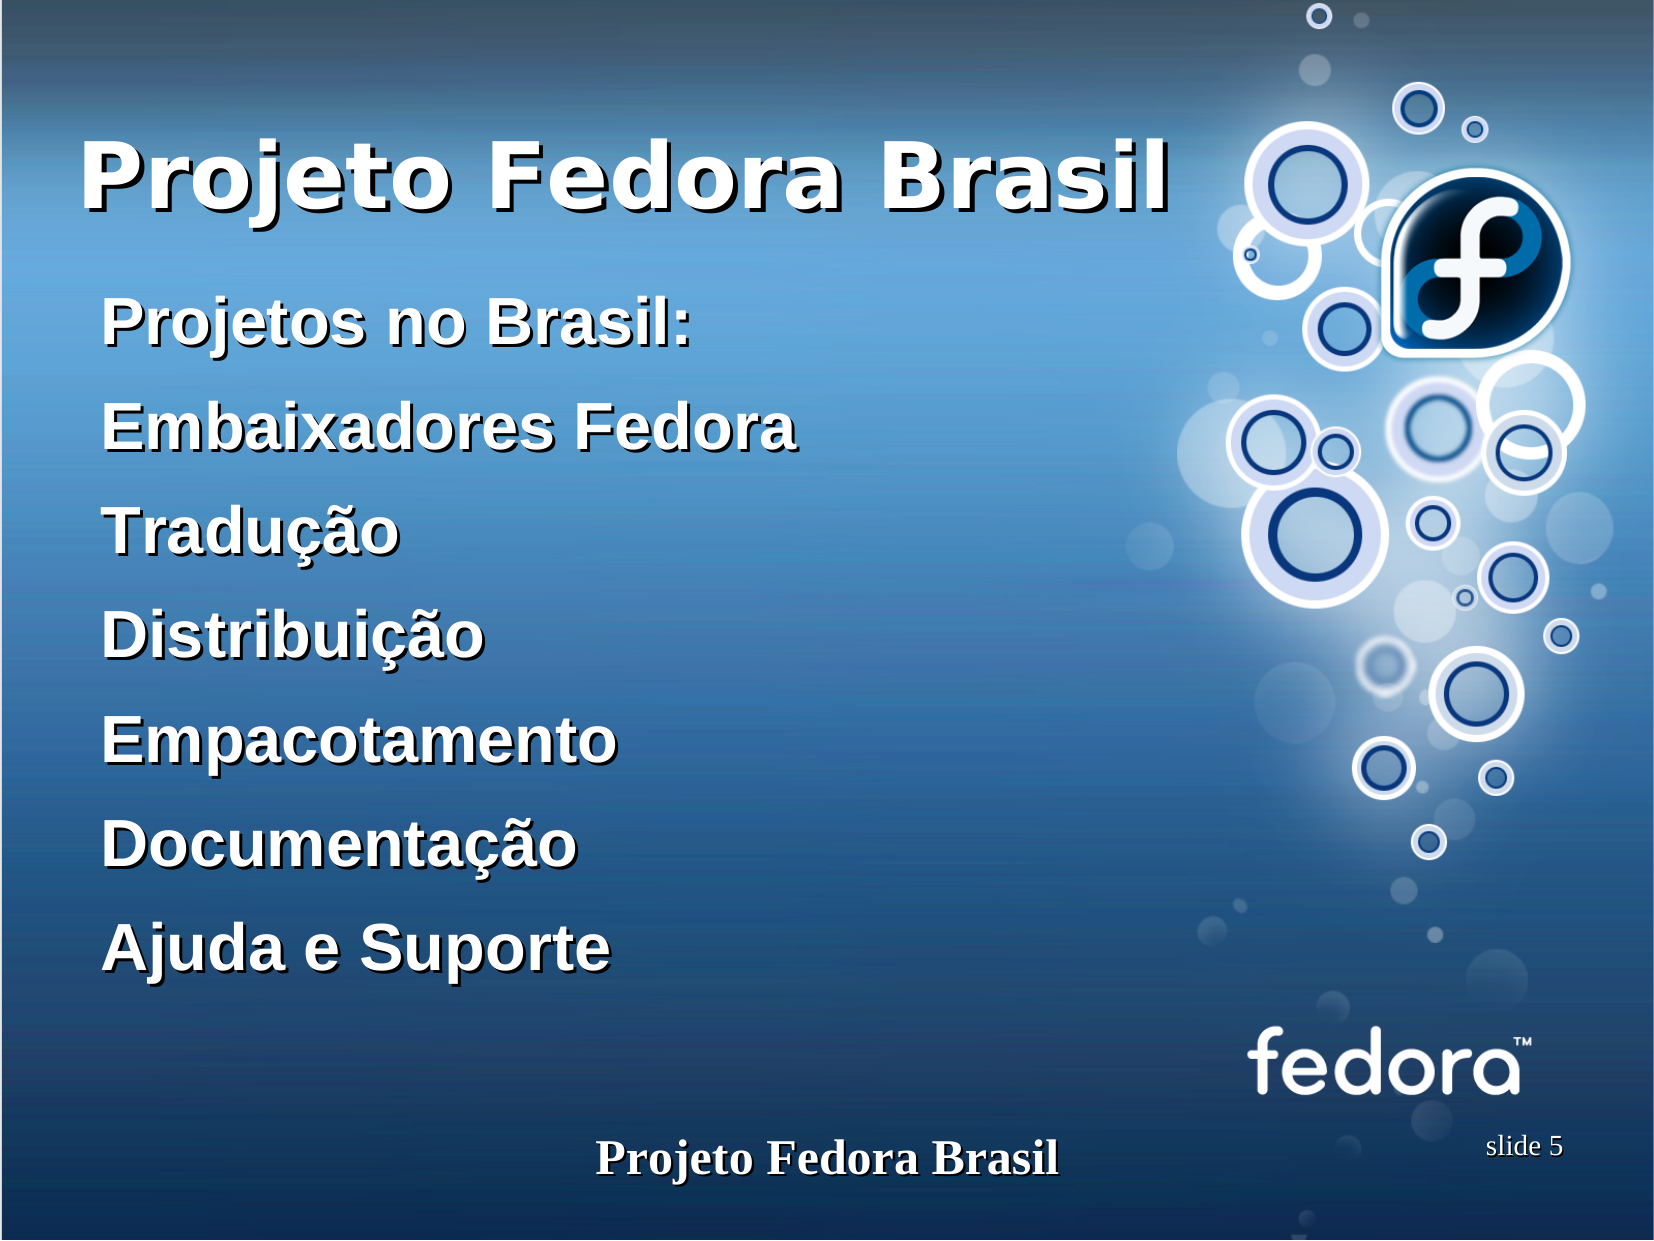

# Projeto Fedora Brasil
Projetos no Brasil:
Embaixadores Fedora
Tradução
Distribuição
Empacotamento
Documentação
Ajuda e Suporte
5